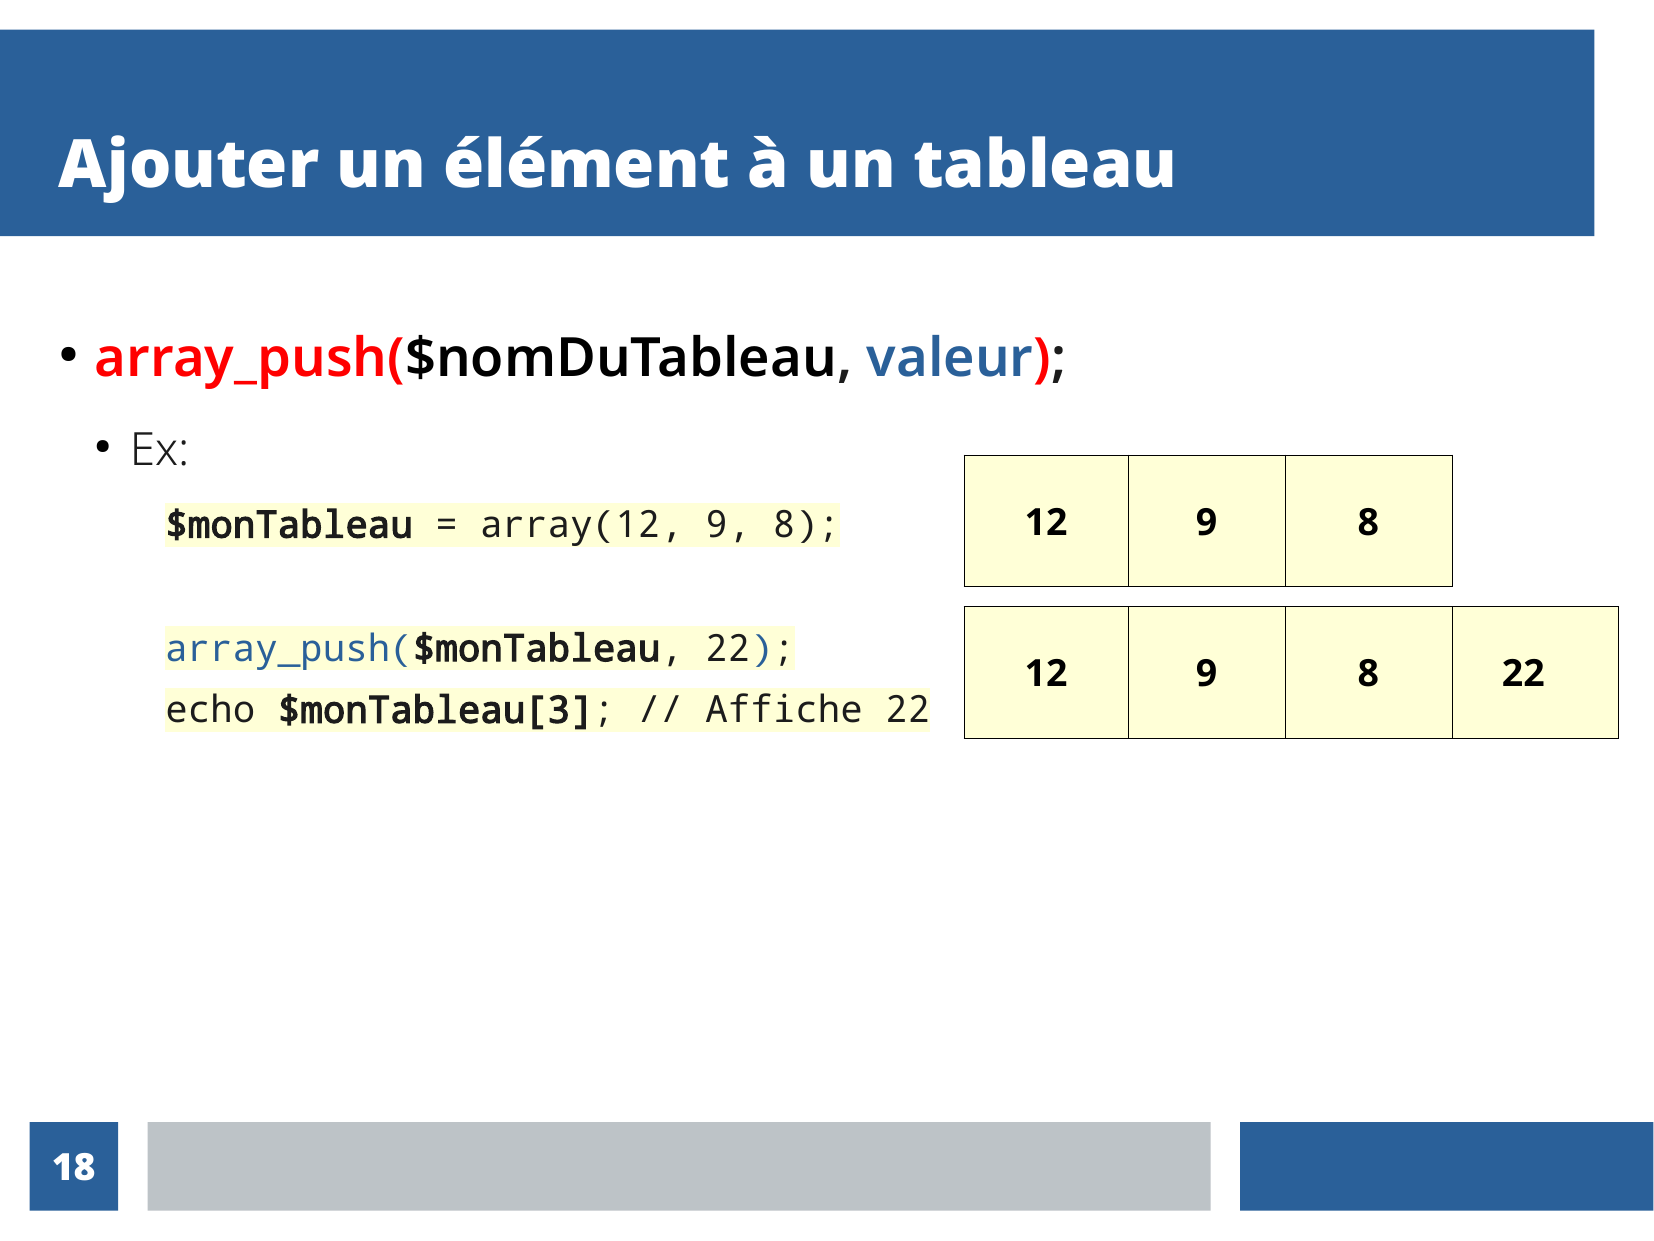

# Ajouter un élément à un tableau
array_push($nomDuTableau, valeur);
Ex:
$monTableau = array(12, 9, 8);
array_push($monTableau, 22);
echo $monTableau[3]; // Affiche 22
| 12 | 9 | 8 |
| --- | --- | --- |
| 12 | 9 | 8 | 22 |
| --- | --- | --- | --- |
18